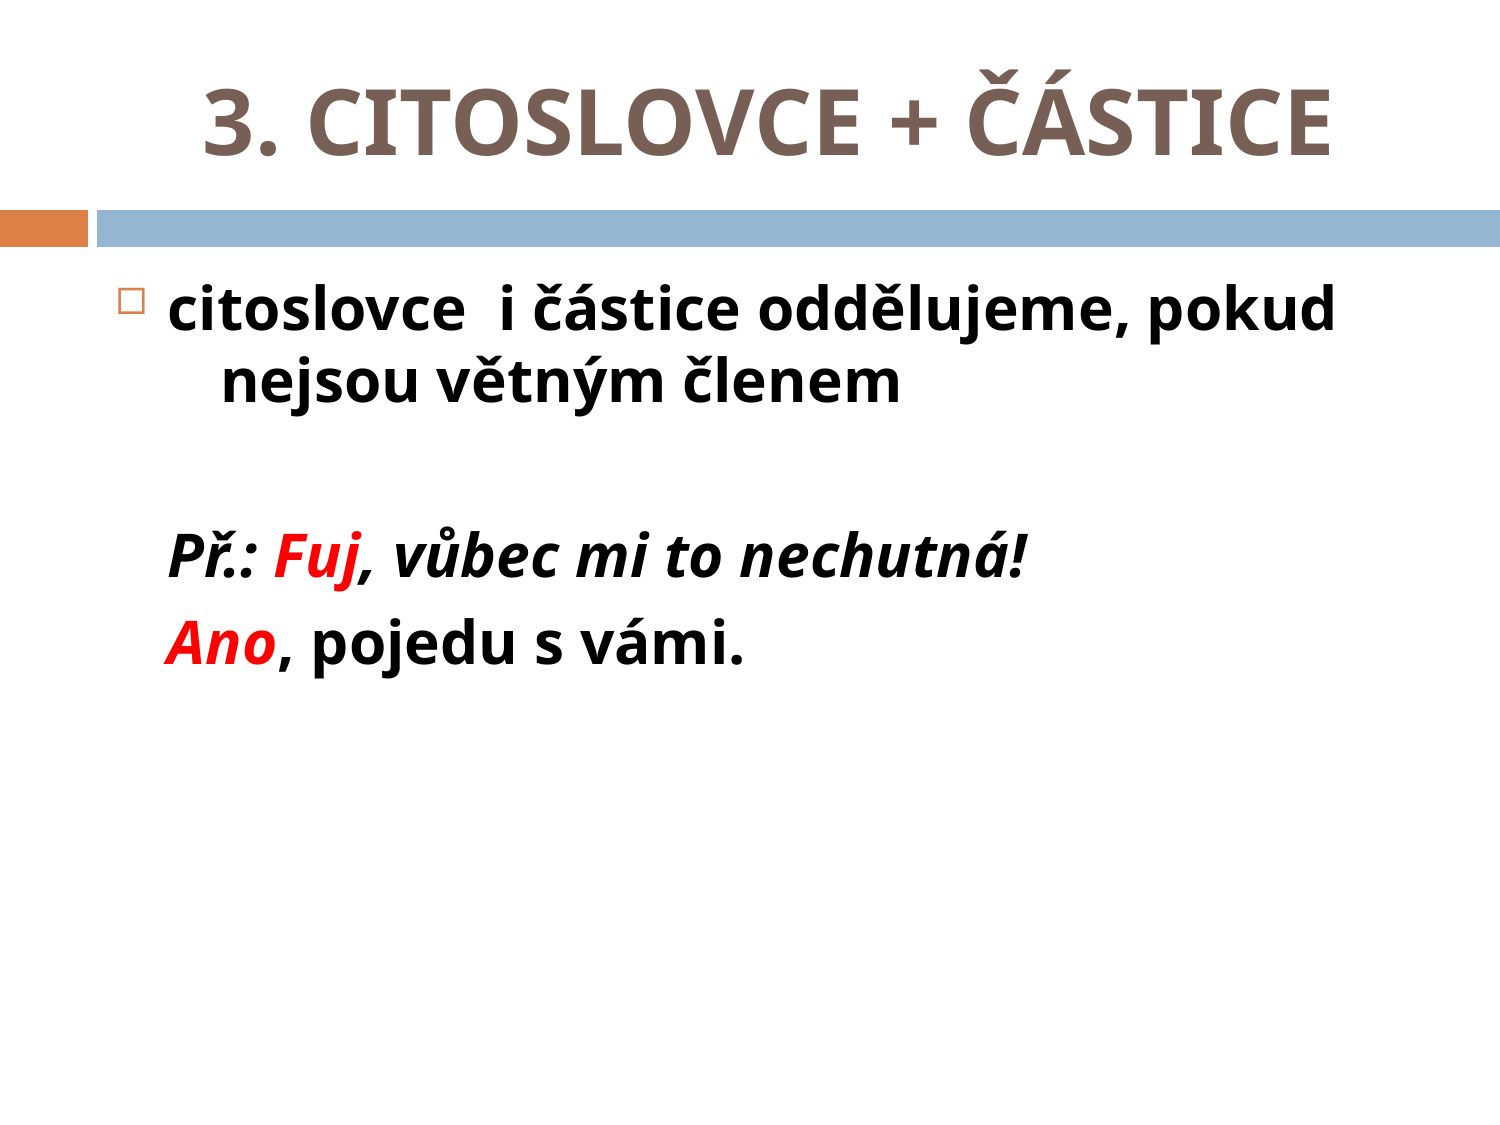

# 3. CITOSLOVCE + ČÁSTICE
citoslovce i částice oddělujeme, pokud nejsou větným členem
Př.: Fuj, vůbec mi to nechutná!
Ano, pojedu s vámi.